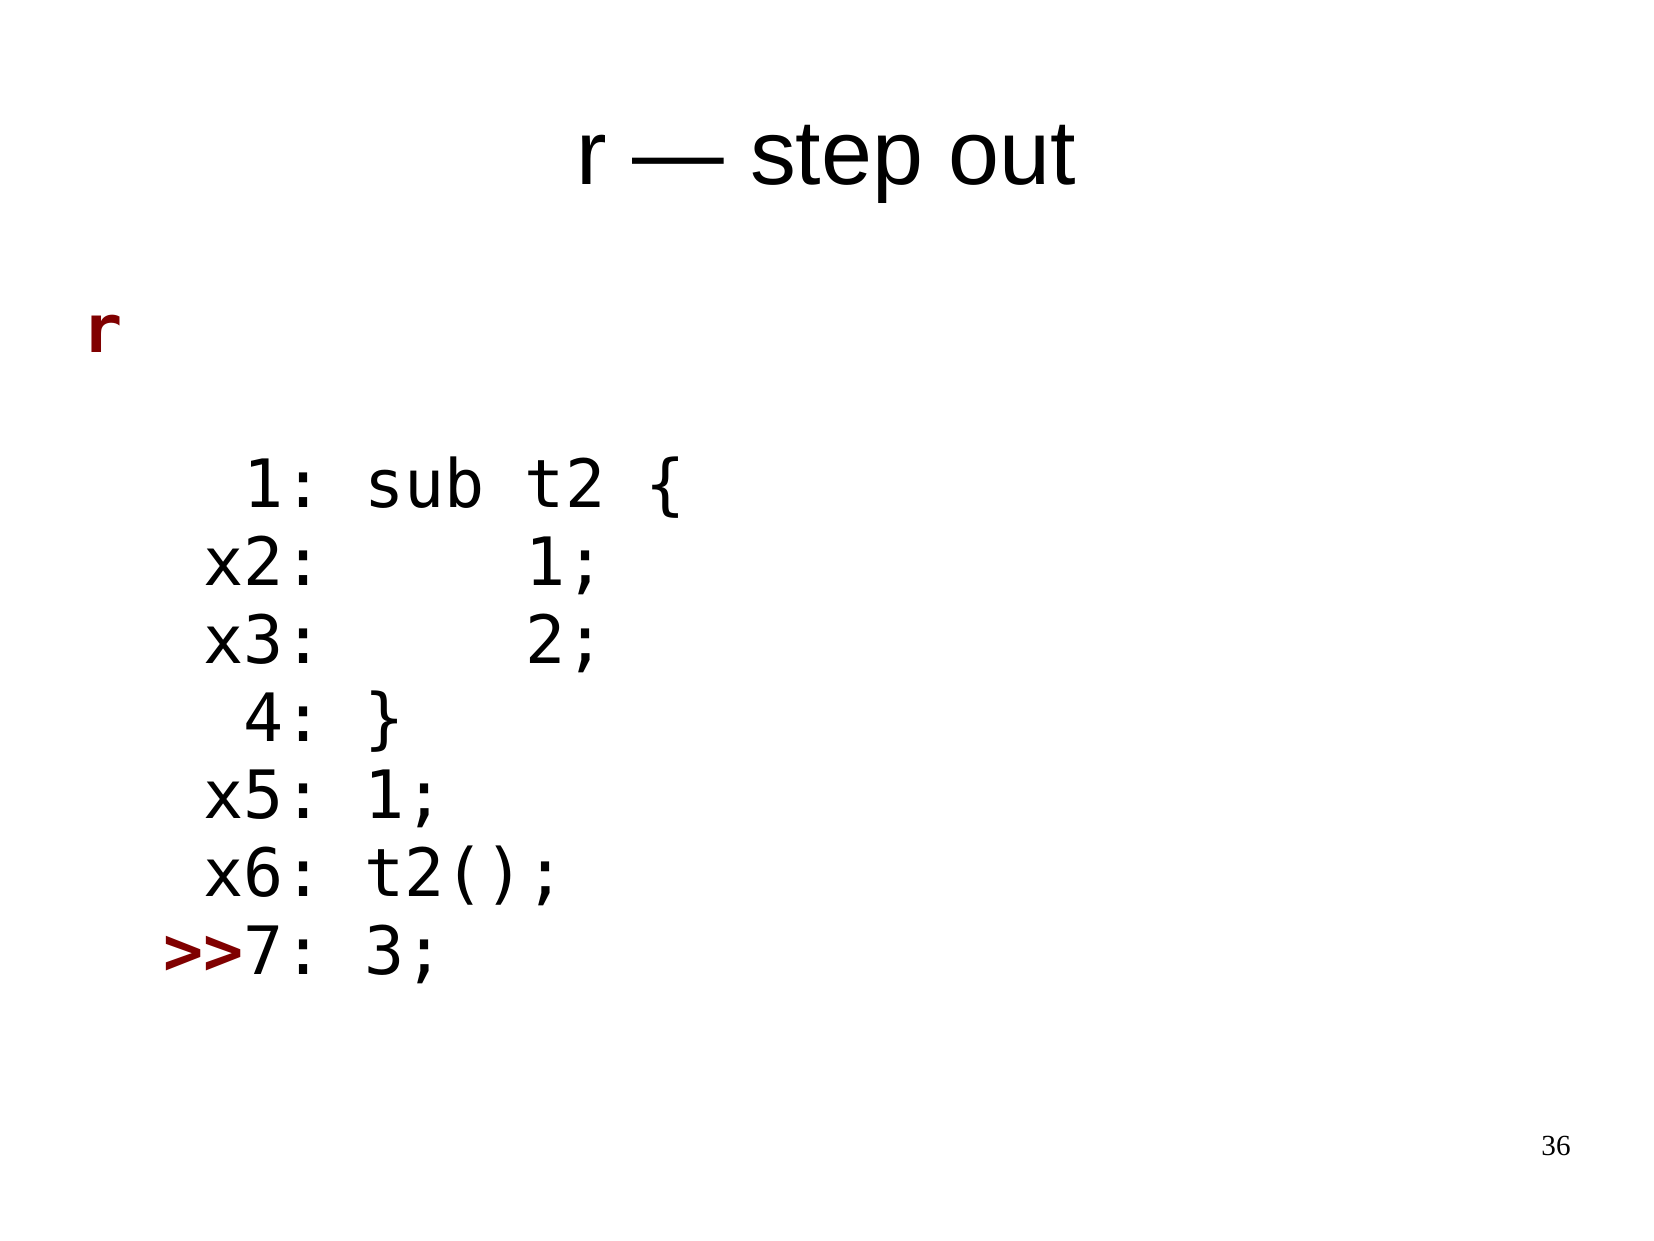

# r — step out
r
 1: sub t2 {
 x2: 1;
 x3: 2;
 4: }
 x5: 1;
 x6: t2();
 >>7: 3;
36